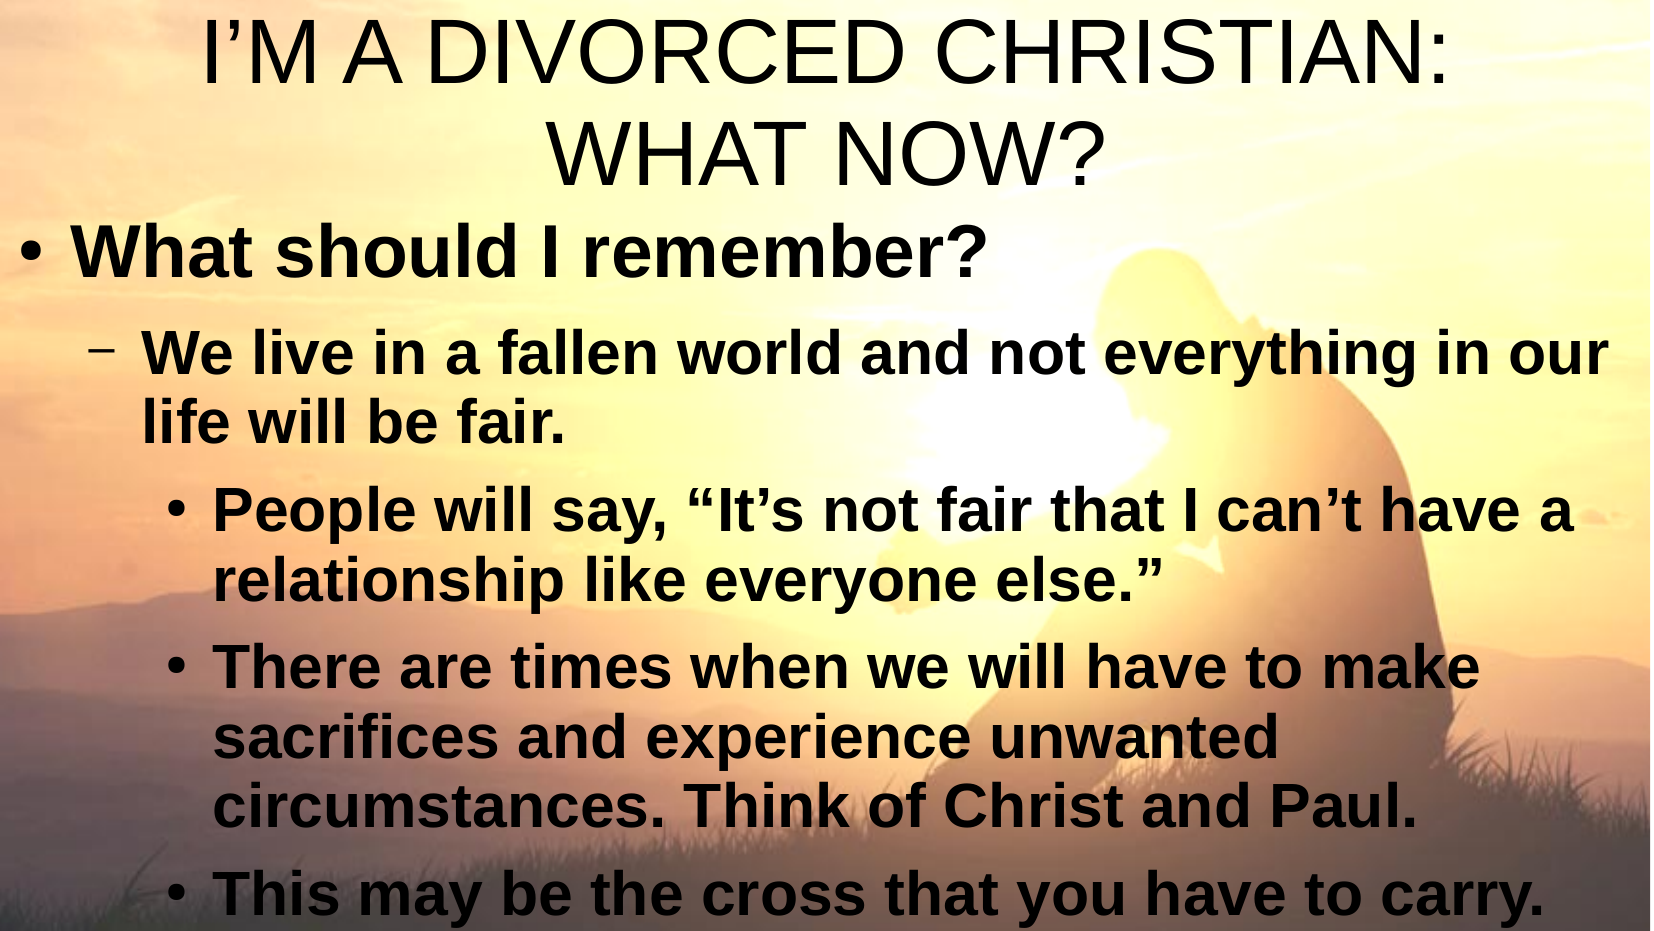

# I’M A DIVORCED CHRISTIAN: WHAT NOW?
What should I remember?
We live in a fallen world and not everything in our life will be fair.
People will say, “It’s not fair that I can’t have a relationship like everyone else.”
There are times when we will have to make sacrifices and experience unwanted circumstances. Think of Christ and Paul.
This may be the cross that you have to carry.